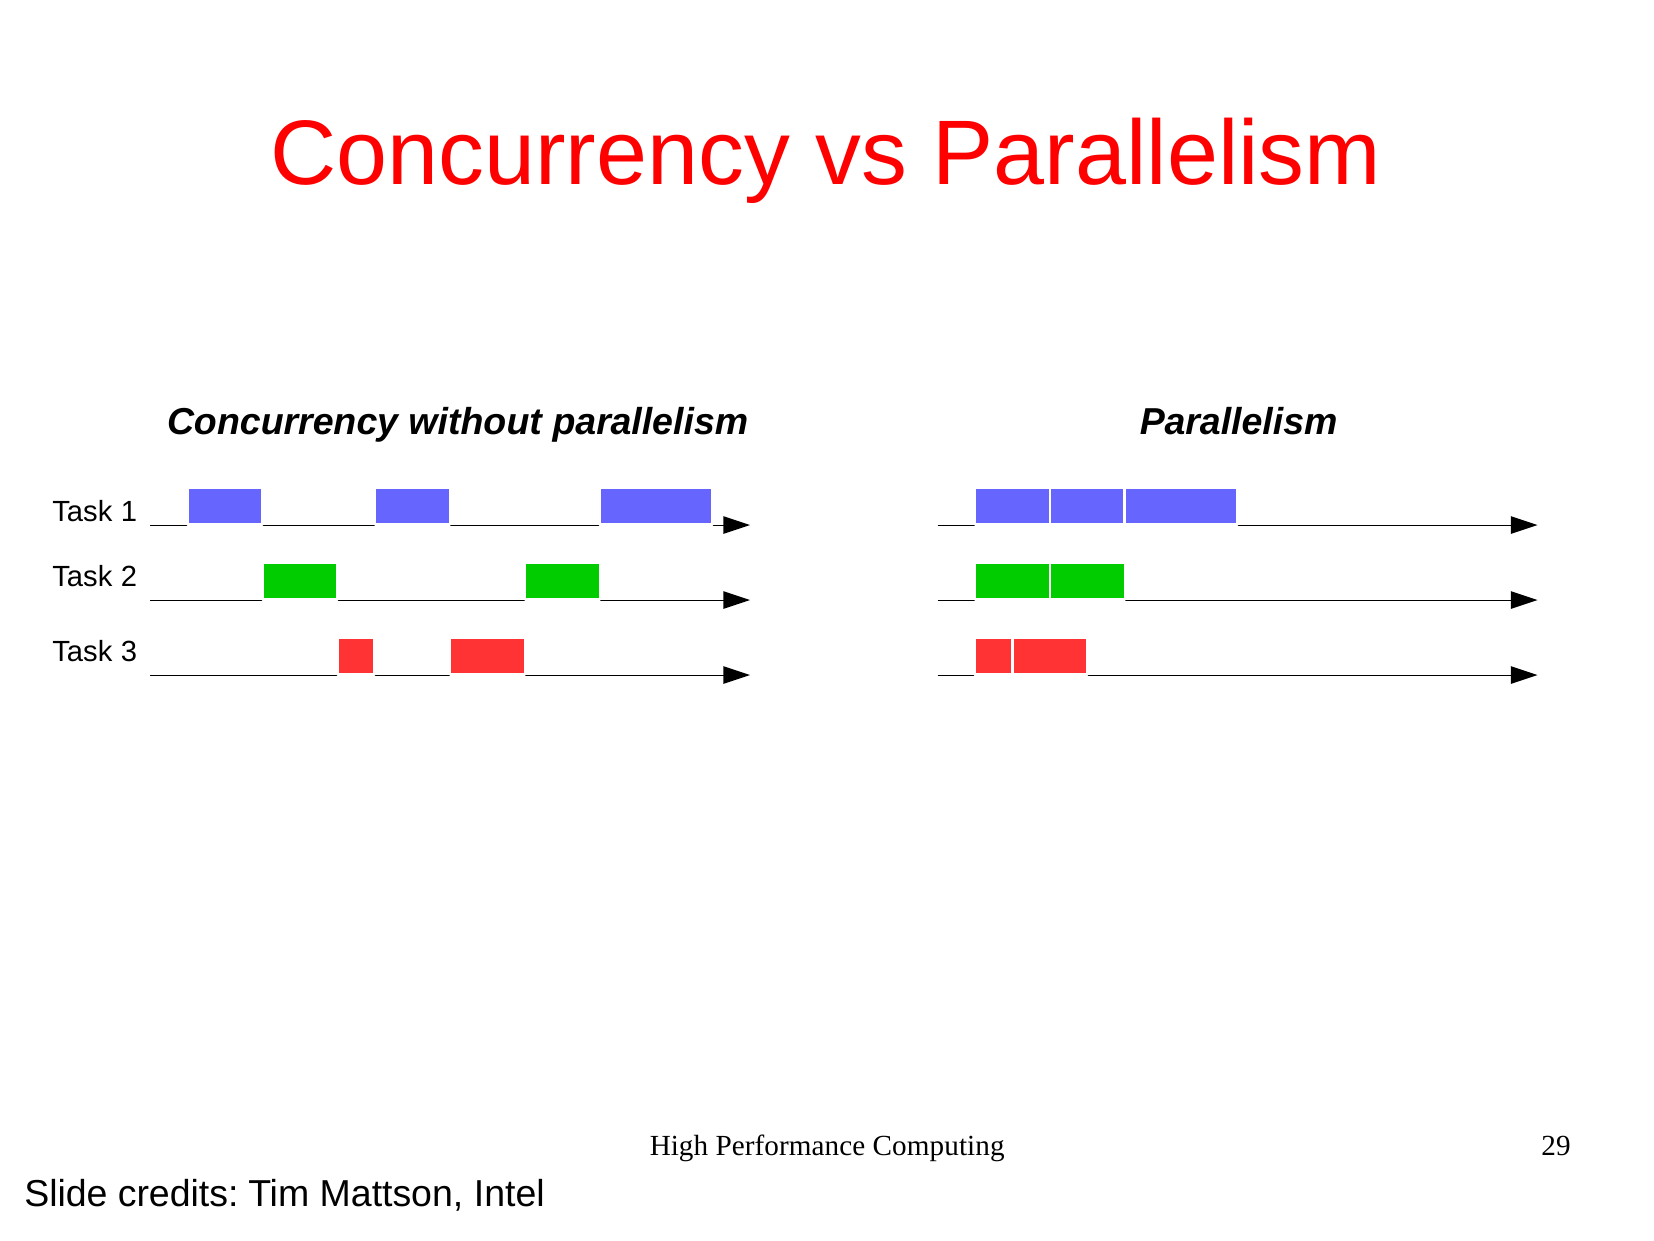

# Concurrency vs Parallelism
Concurrency without parallelism
Parallelism
Task 1
Task 2
Task 3
High Performance Computing
29
Slide credits: Tim Mattson, Intel